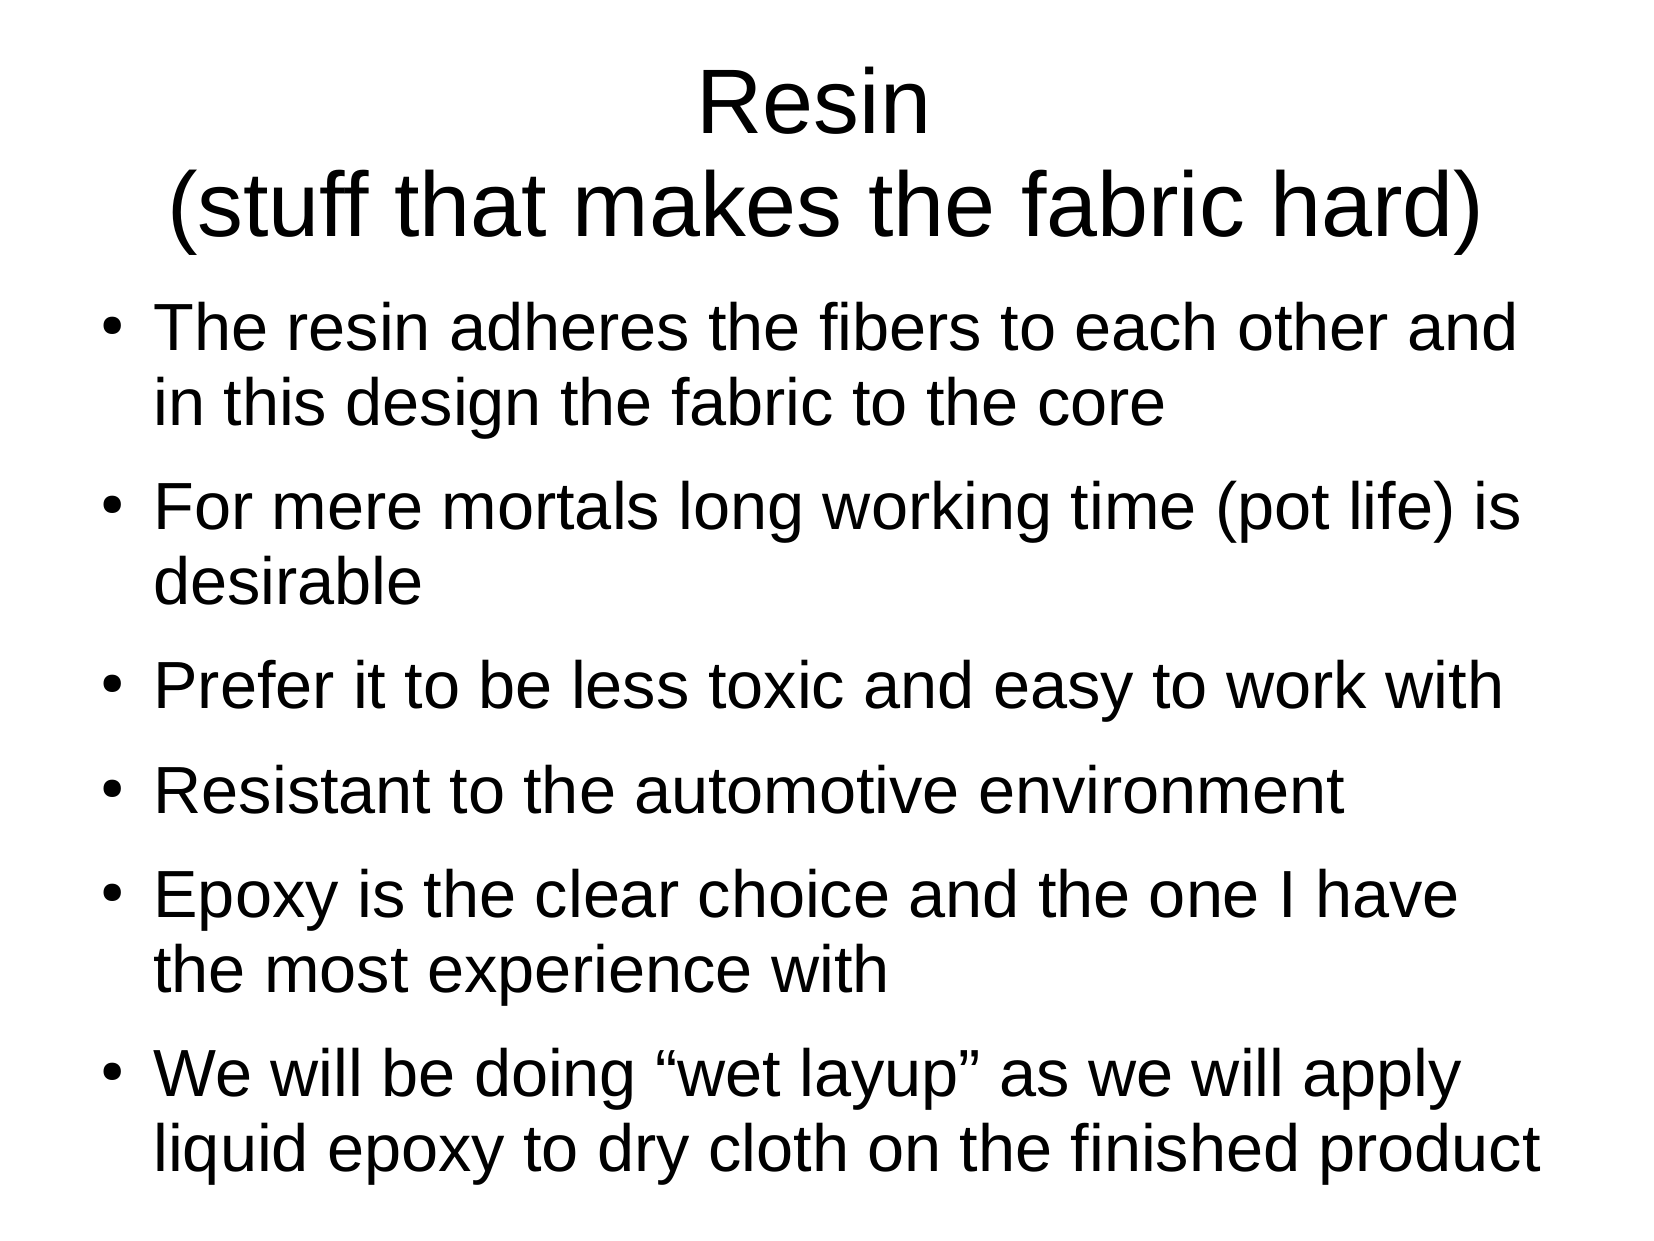

# Resin (stuff that makes the fabric hard)
The resin adheres the fibers to each other and in this design the fabric to the core
For mere mortals long working time (pot life) is desirable
Prefer it to be less toxic and easy to work with
Resistant to the automotive environment
Epoxy is the clear choice and the one I have the most experience with
We will be doing “wet layup” as we will apply liquid epoxy to dry cloth on the finished product